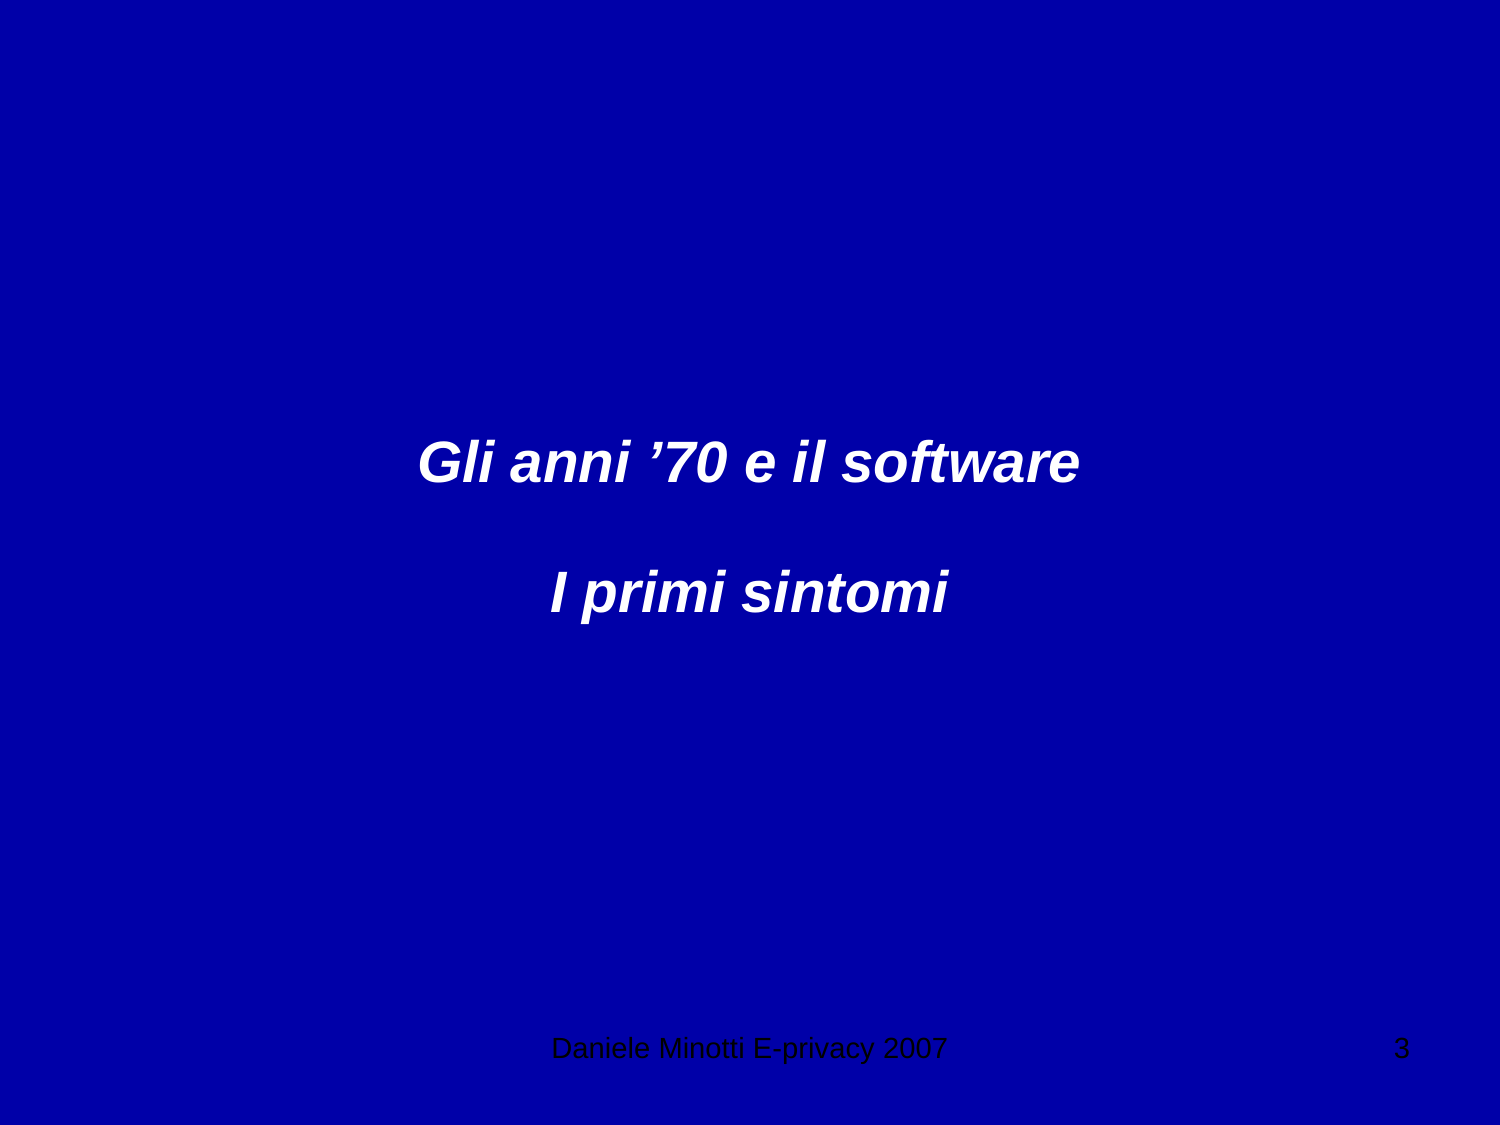

# Gli anni ’70 e il software I primi sintomi
Daniele Minotti E-privacy 2007
3